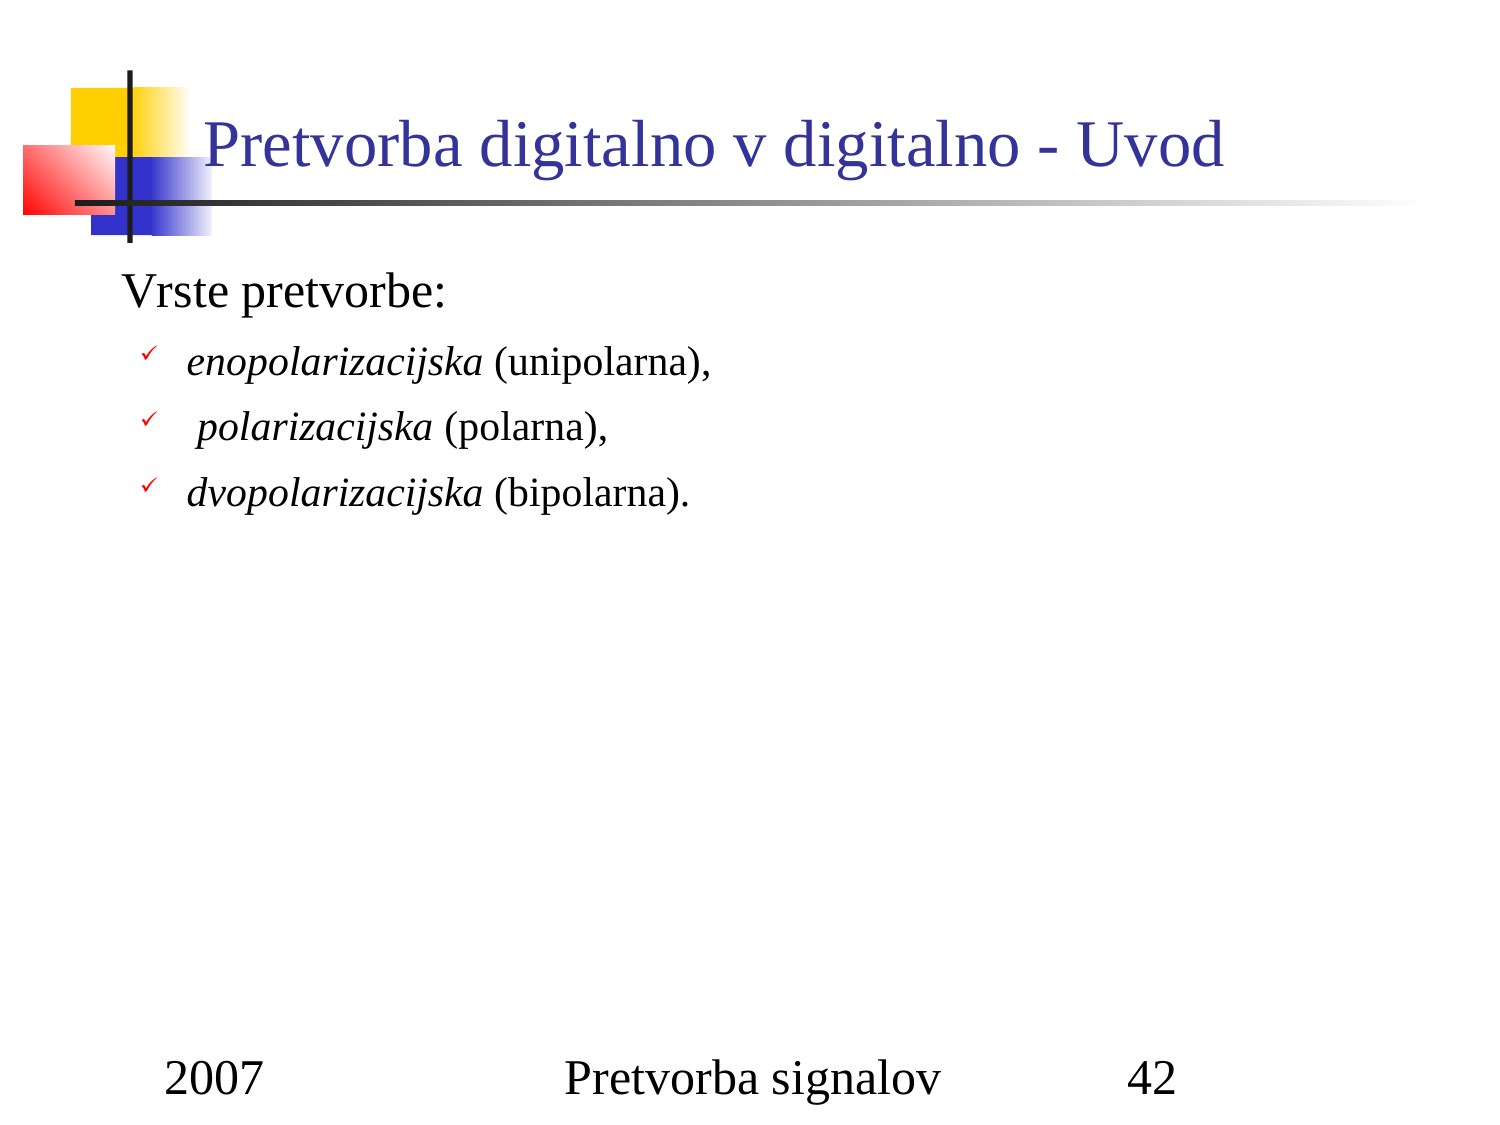

# Pretvorba digitalno v digitalno - Uvod
	Vrste pretvorbe:
enopolarizacijska (unipolarna),
 polarizacijska (polarna),
dvopolarizacijska (bipolarna).
2007
Pretvorba signalov
42